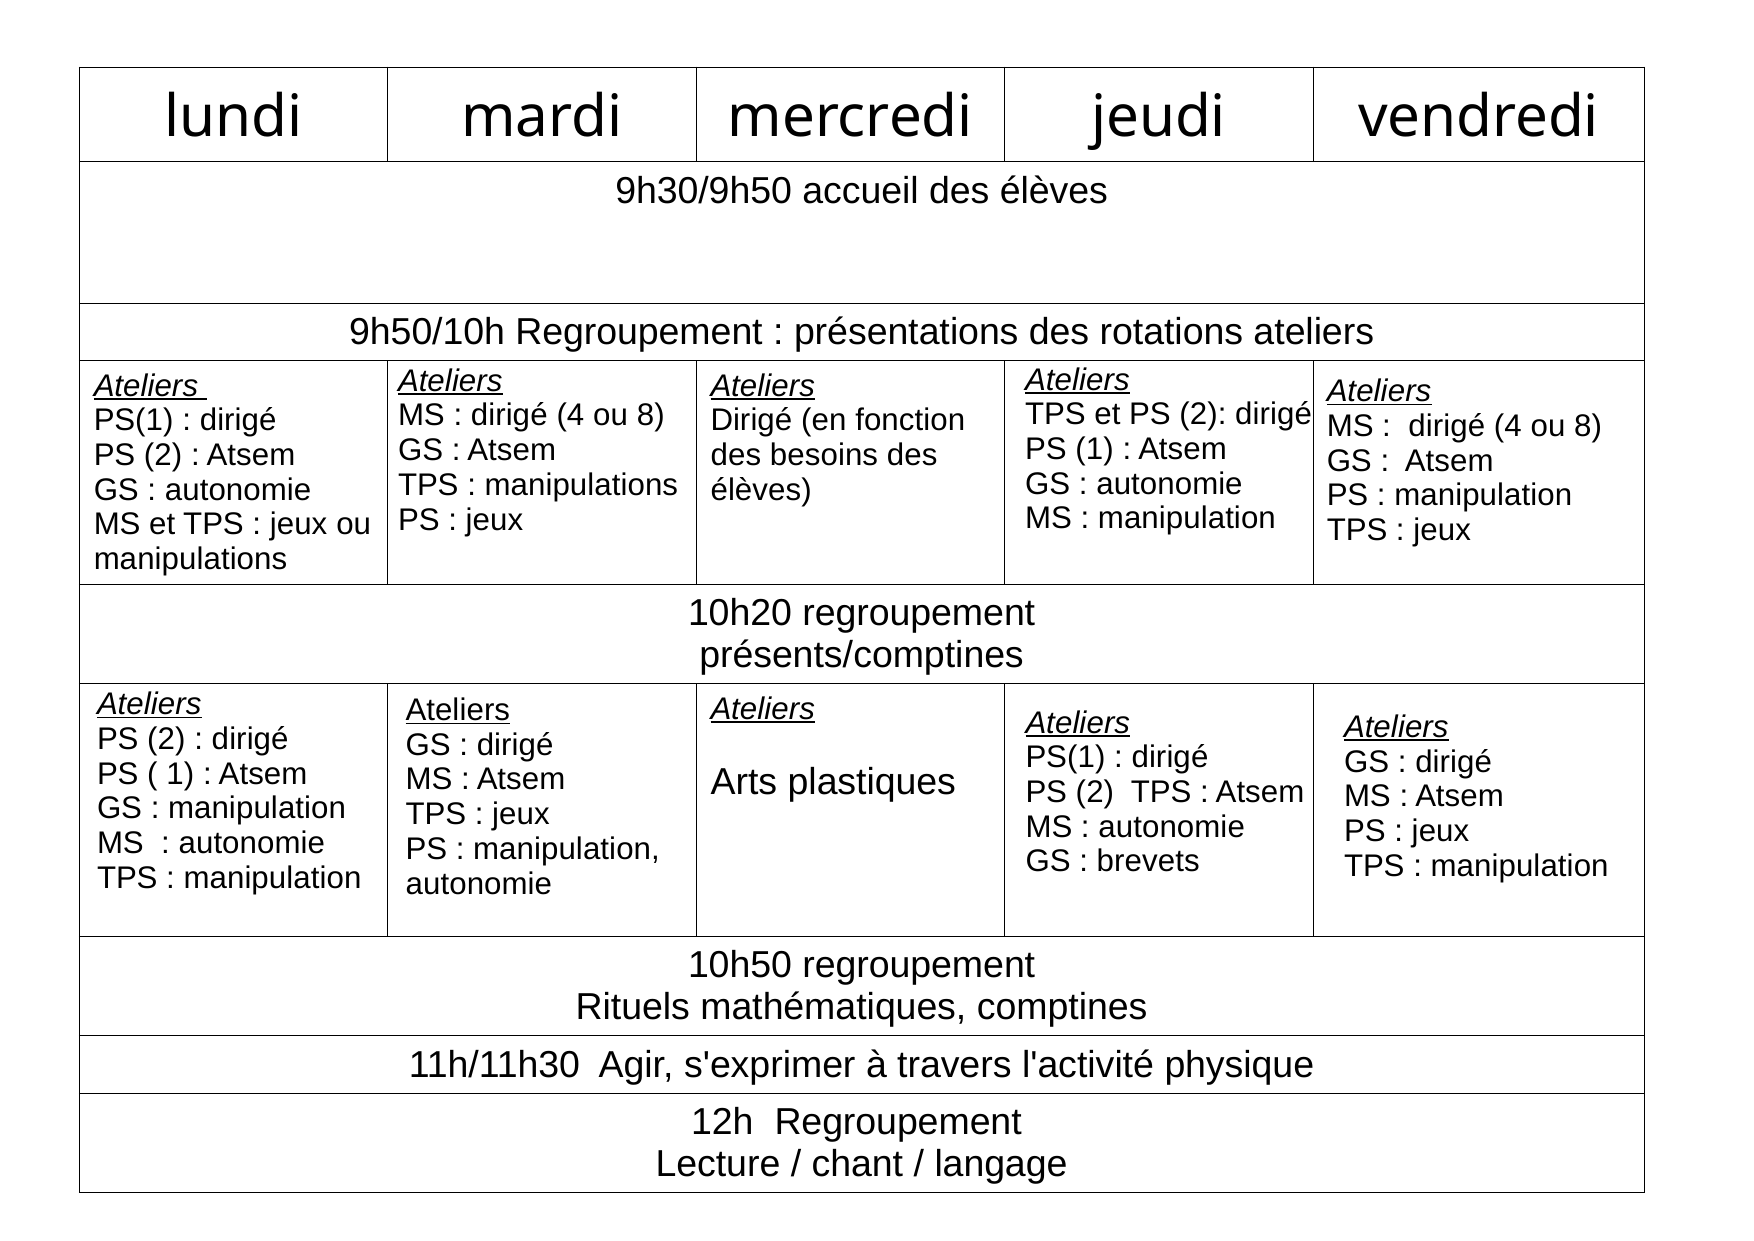

| lundi | mardi | mercredi | jeudi | vendredi |
| --- | --- | --- | --- | --- |
| 9h30/9h50 accueil des élèves | | | | |
| 9h50/10h Regroupement : présentations des rotations ateliers | | | | |
| Ateliers PS(1) : dirigé PS (2) : Atsem GS : autonomie MS et TPS : jeux ou manipulations | | Ateliers Dirigé (en fonction des besoins des élèves) | | |
| 10h20 regroupement présents/comptines | | | | |
| | | Ateliers Arts plastiques | | |
| 10h50 regroupement Rituels mathématiques, comptines | | | | |
| 11h/11h30 Agir, s'exprimer à travers l'activité physique | | | | |
| 12h Regroupement Lecture / chant / langage | | | | |
Ateliers
TPS et PS (2): dirigé
PS (1) : Atsem
GS : autonomie
MS : manipulation
Ateliers
MS : dirigé (4 ou 8)
GS : Atsem
TPS : manipulations
PS : jeux
Ateliers
MS : dirigé (4 ou 8)
GS : Atsem
PS : manipulation
TPS : jeux
Ateliers
PS (2) : dirigé
PS ( 1) : Atsem
GS : manipulation
MS  : autonomie
TPS : manipulation
Ateliers
GS : dirigé
MS : Atsem
TPS : jeux
PS : manipulation,
autonomie
Ateliers
PS(1) : dirigé
PS (2) TPS : Atsem
MS : autonomie
GS : brevets
Ateliers
GS : dirigé
MS : Atsem
PS : jeux
TPS : manipulation